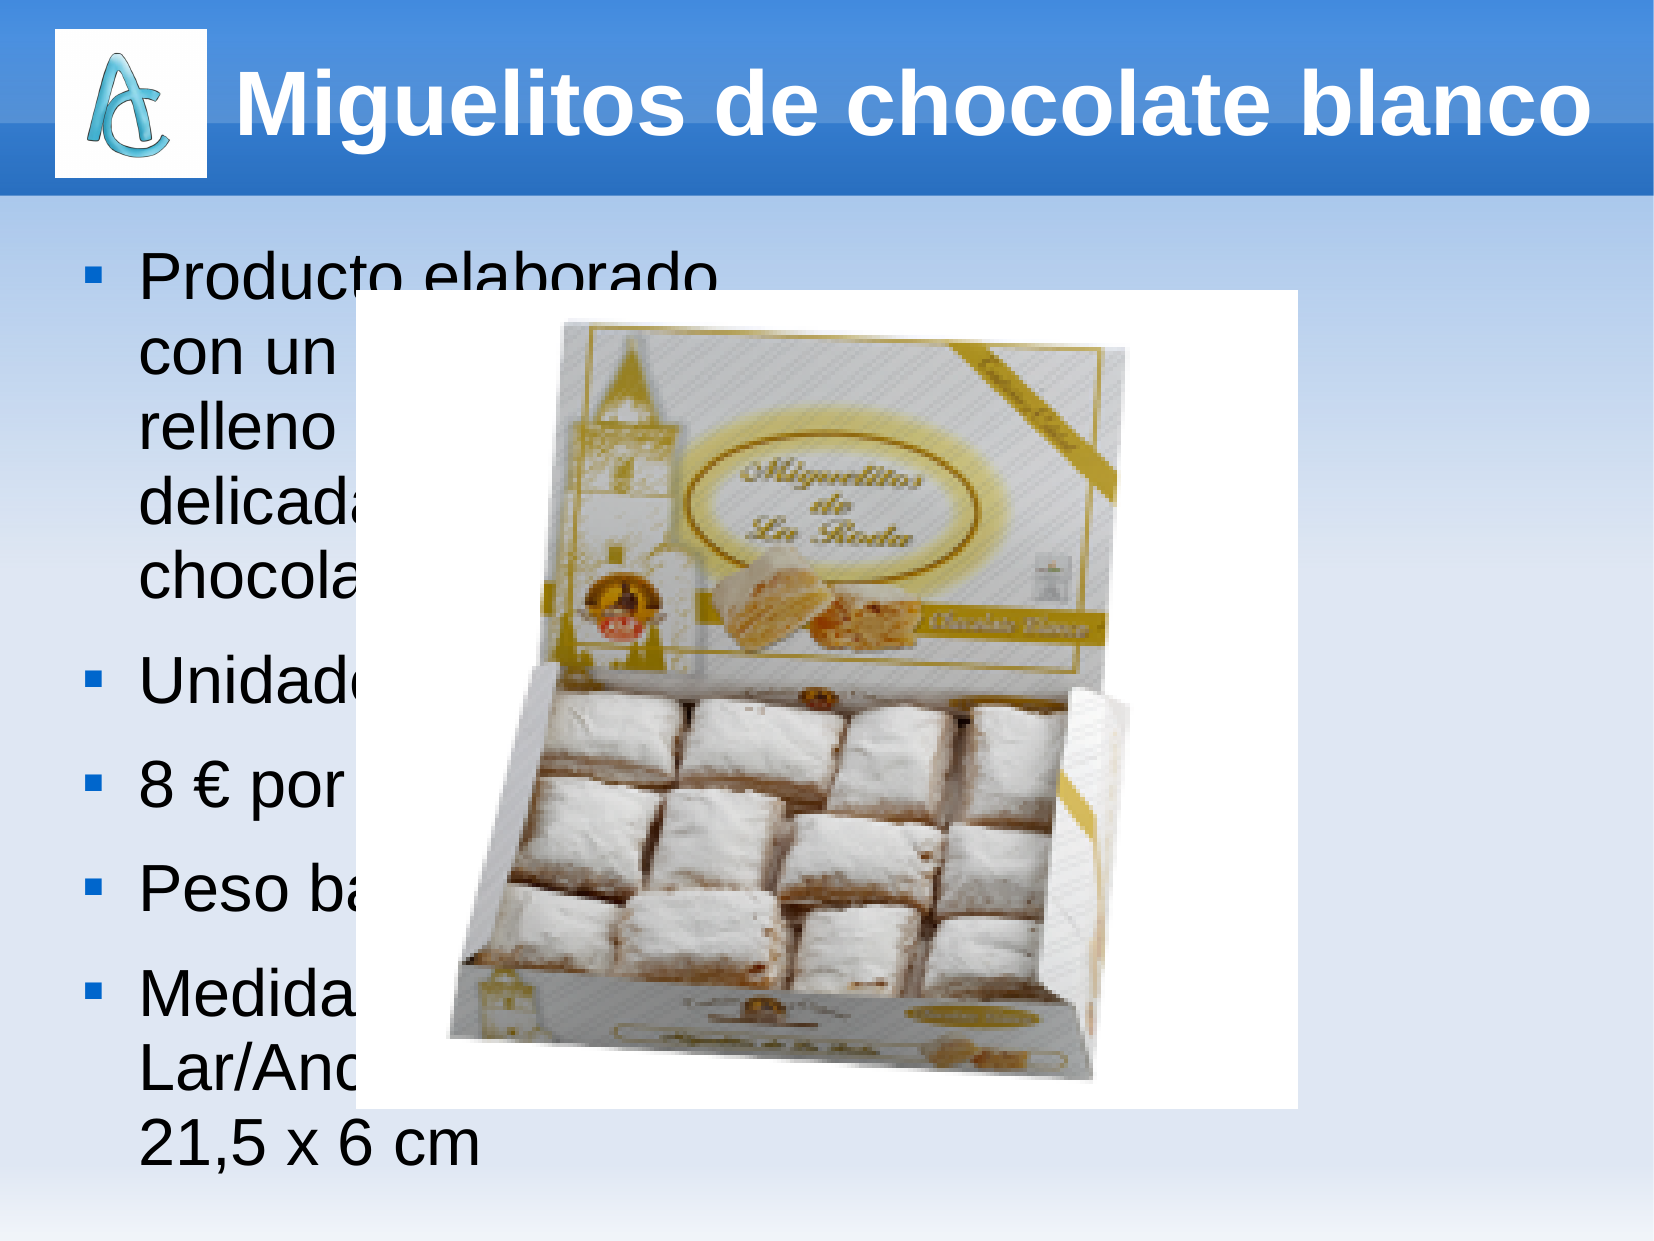

# Miguelitos de chocolate blanco
Producto elaborado con un fino hojaldre relleno de una delicada crema de chocolate blanco
Unidades por caja 12
8 € por bandeja
Peso band.400g
Medidas band. Lar/Anch/Alt 28 x 21,5 x 6 cm